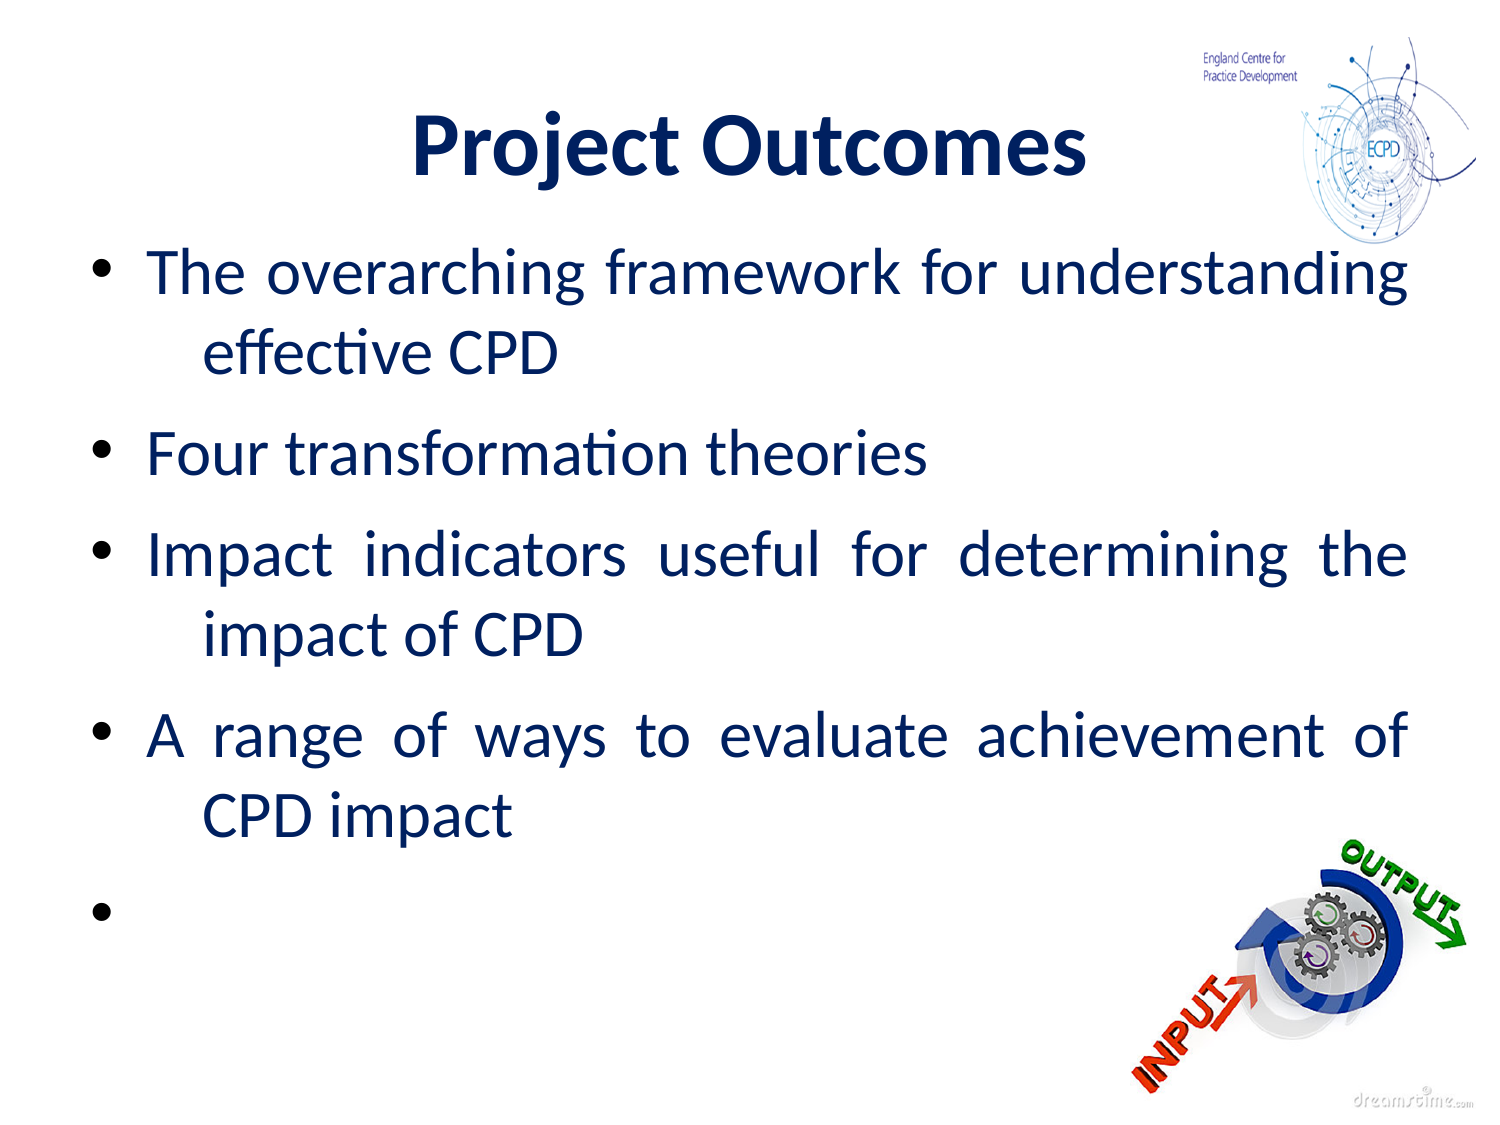

# Project Outcomes
The overarching framework for understanding effective CPD
Four transformation theories
Impact indicators useful for determining the impact of CPD
A range of ways to evaluate achievement of CPD impact